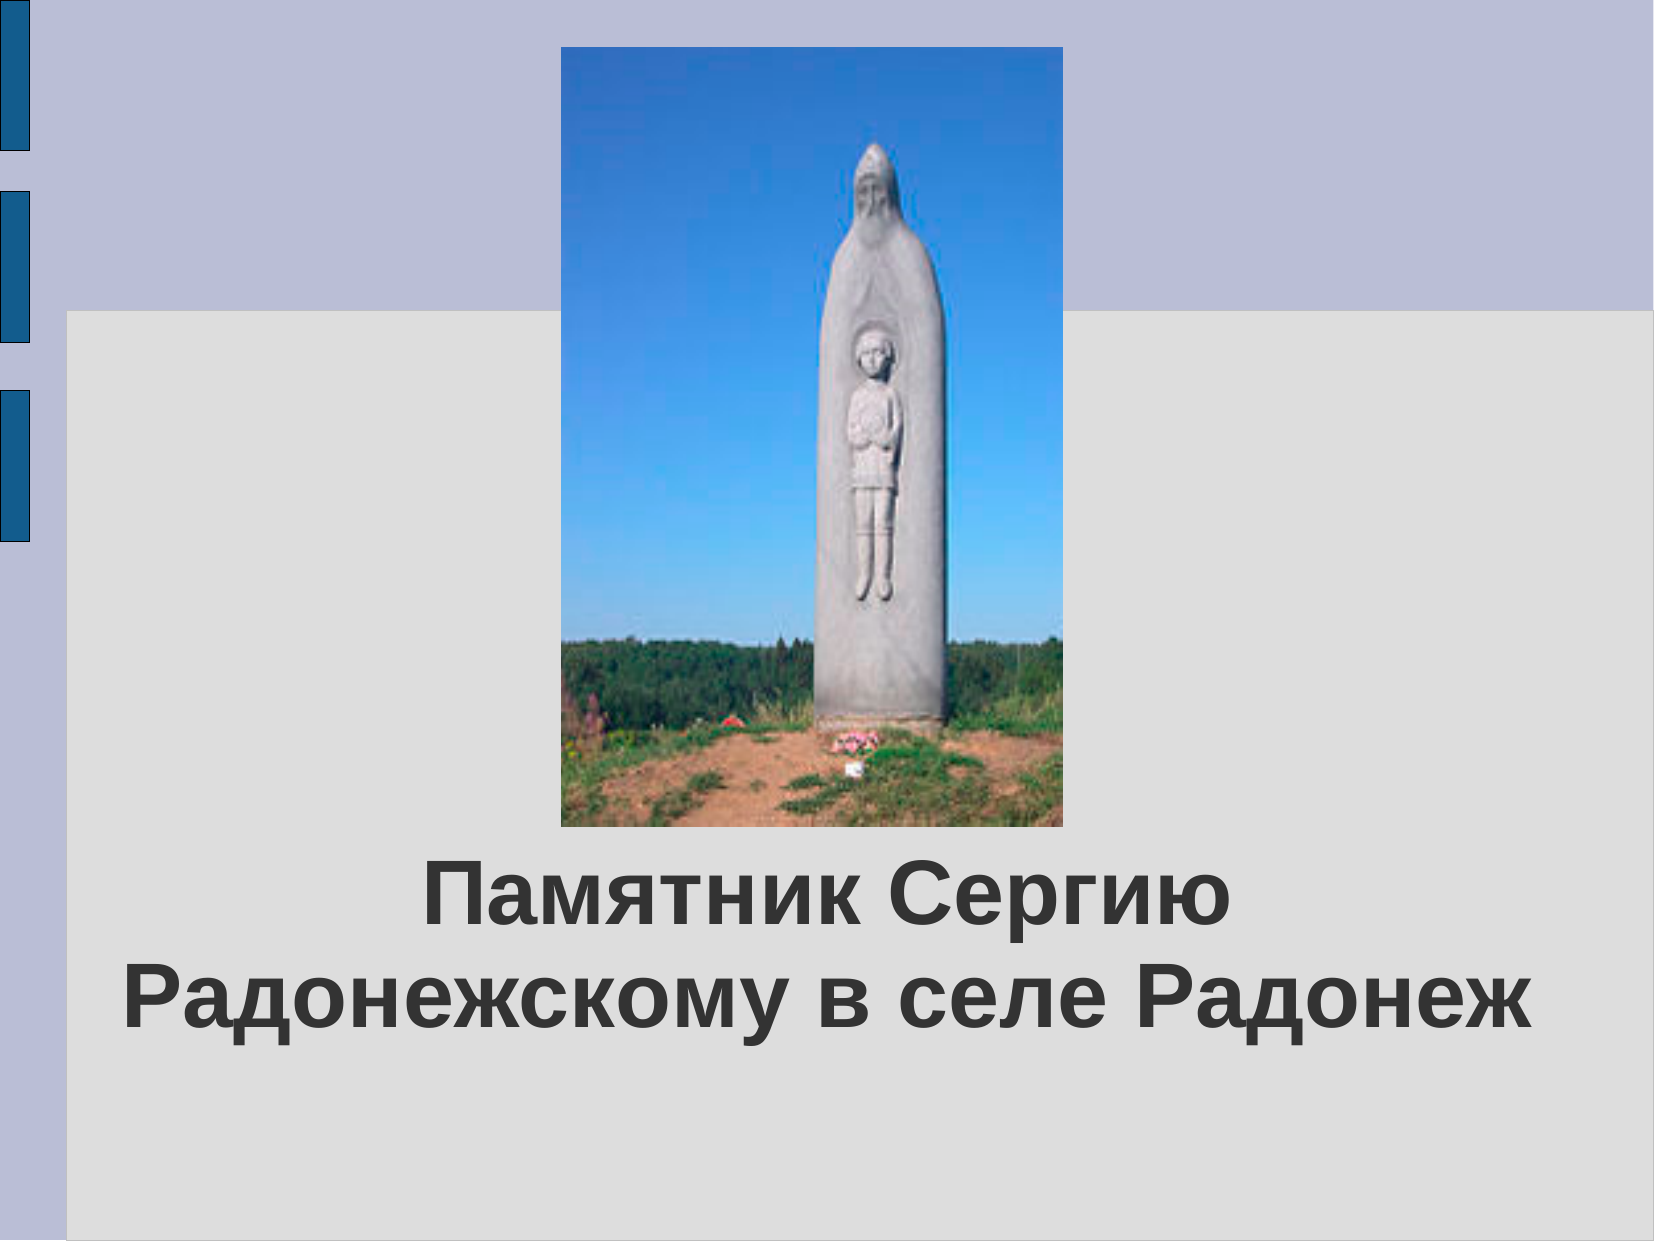

# Памятник Сергию Радонежскому в селе Радонеж